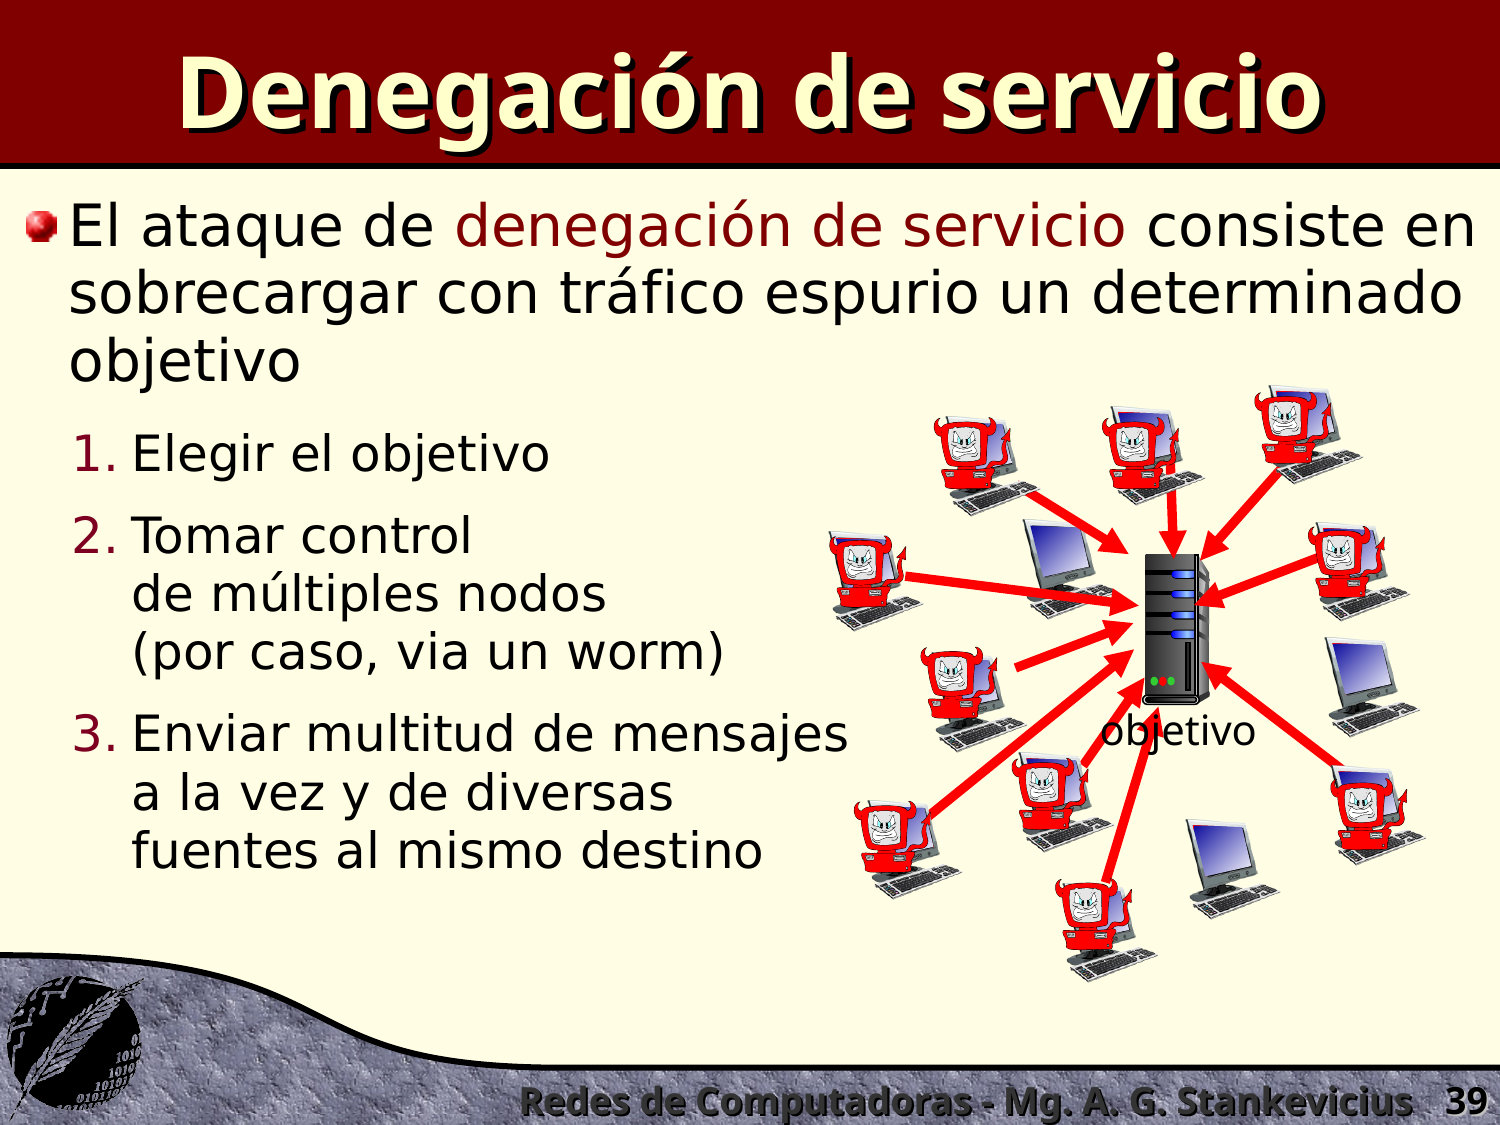

# Denegación de servicio
El ataque de denegación de servicio consiste en sobrecargar con tráfico espurio un determinado objetivo
Elegir el objetivo
Tomar control
de múltiples nodos
(por caso, via un worm)
Enviar multitud de mensajes
a la vez y de diversas
fuentes al mismo destino
objetivo
39